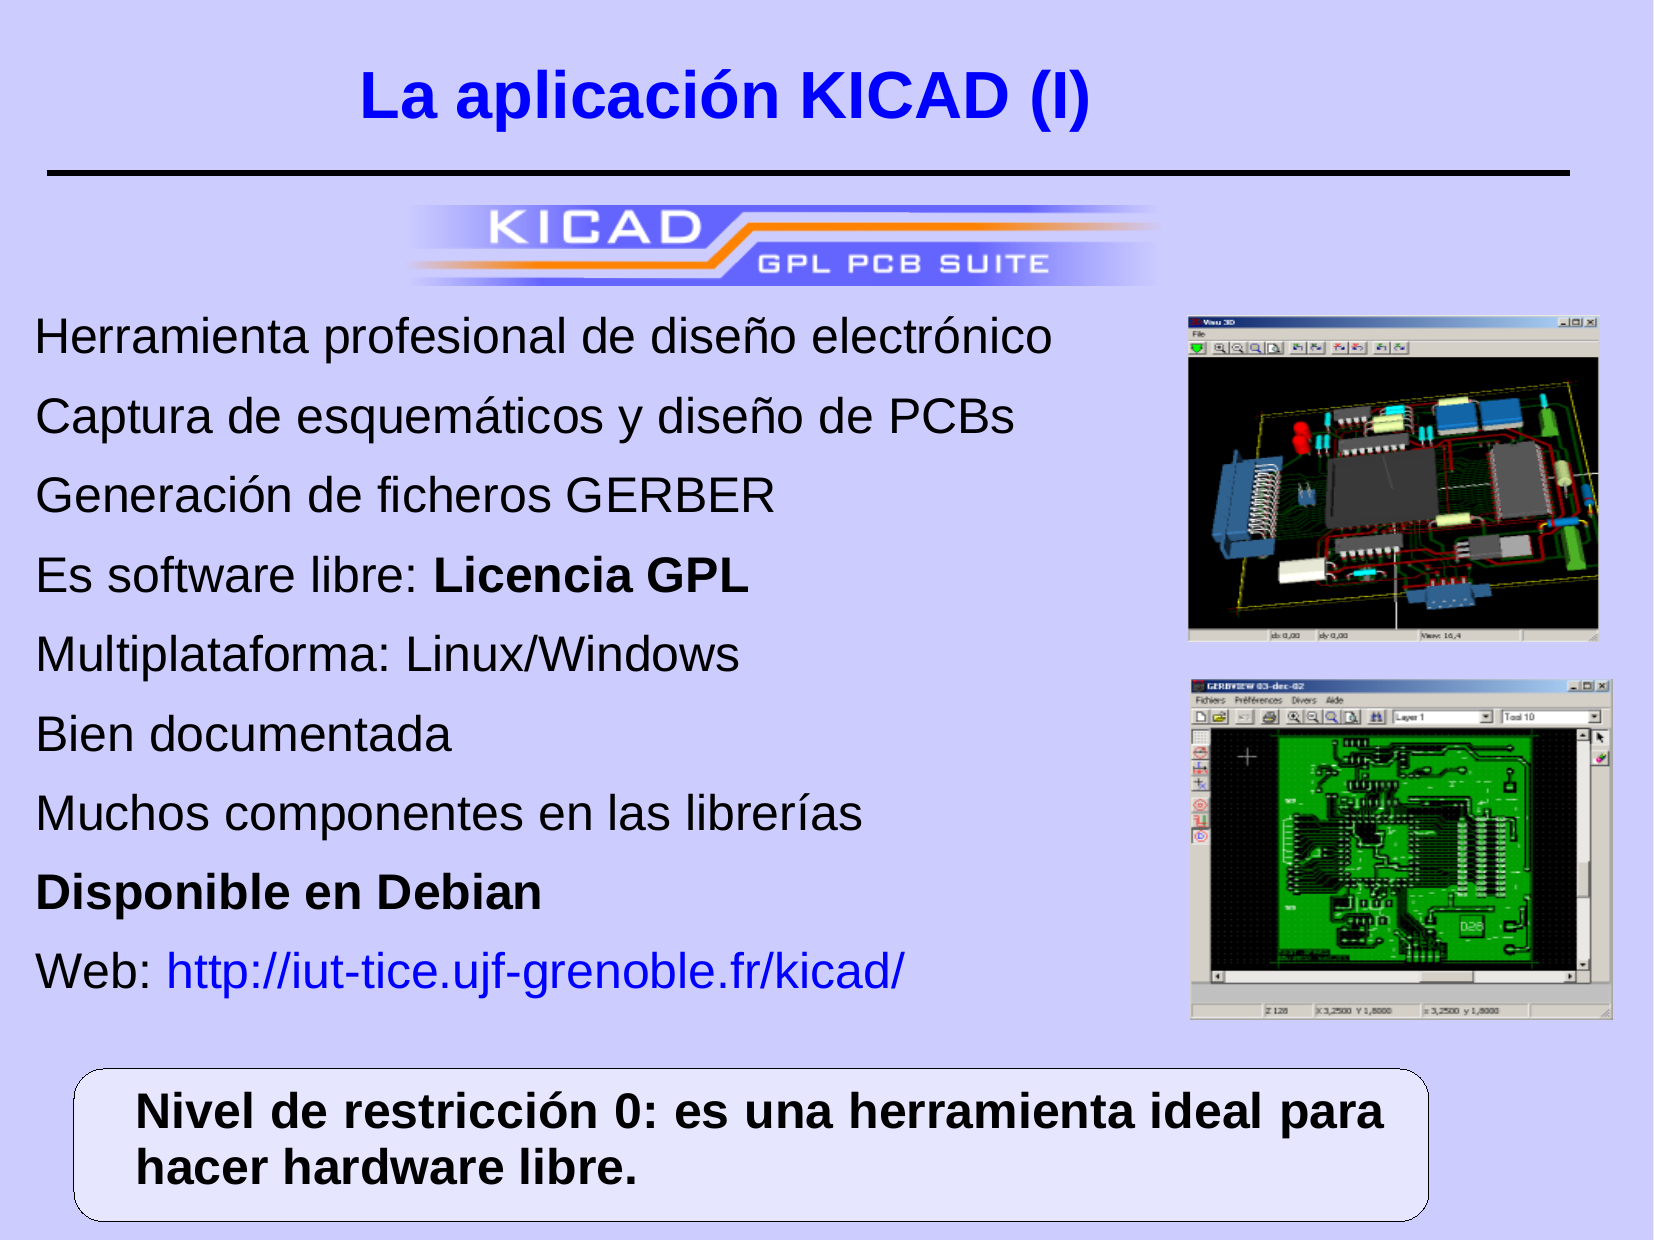

# La aplicación KICAD (I)
 Herramienta profesional de diseño electrónico
 Captura de esquemáticos y diseño de PCBs
 Generación de ficheros GERBER
 Es software libre: Licencia GPL
 Multiplataforma: Linux/Windows
 Bien documentada
 Muchos componentes en las librerías
 Disponible en Debian
 Web: http://iut-tice.ujf-grenoble.fr/kicad/
Nivel de restricción 0: es una herramienta ideal para hacer hardware libre.